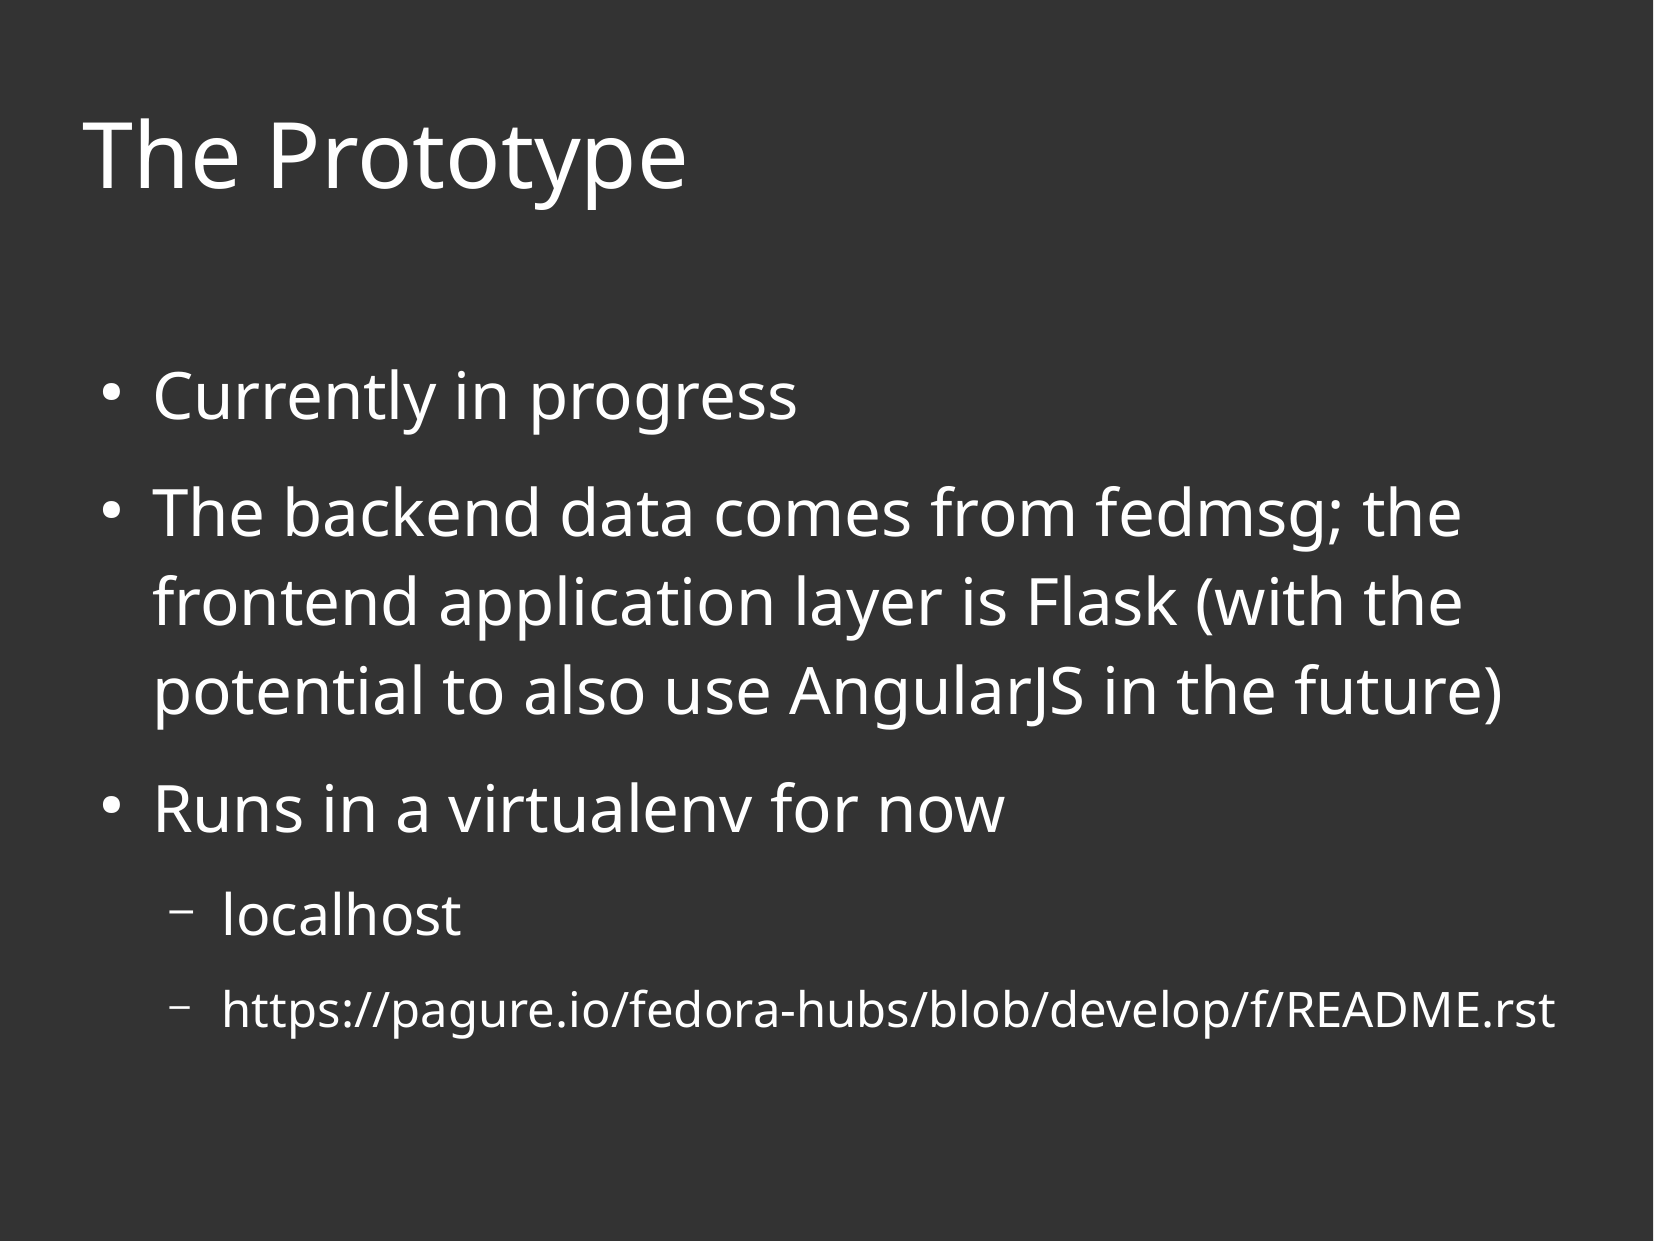

# The Prototype
Currently in progress
The backend data comes from fedmsg; the frontend application layer is Flask (with the potential to also use AngularJS in the future)
Runs in a virtualenv for now
localhost
https://pagure.io/fedora-hubs/blob/develop/f/README.rst